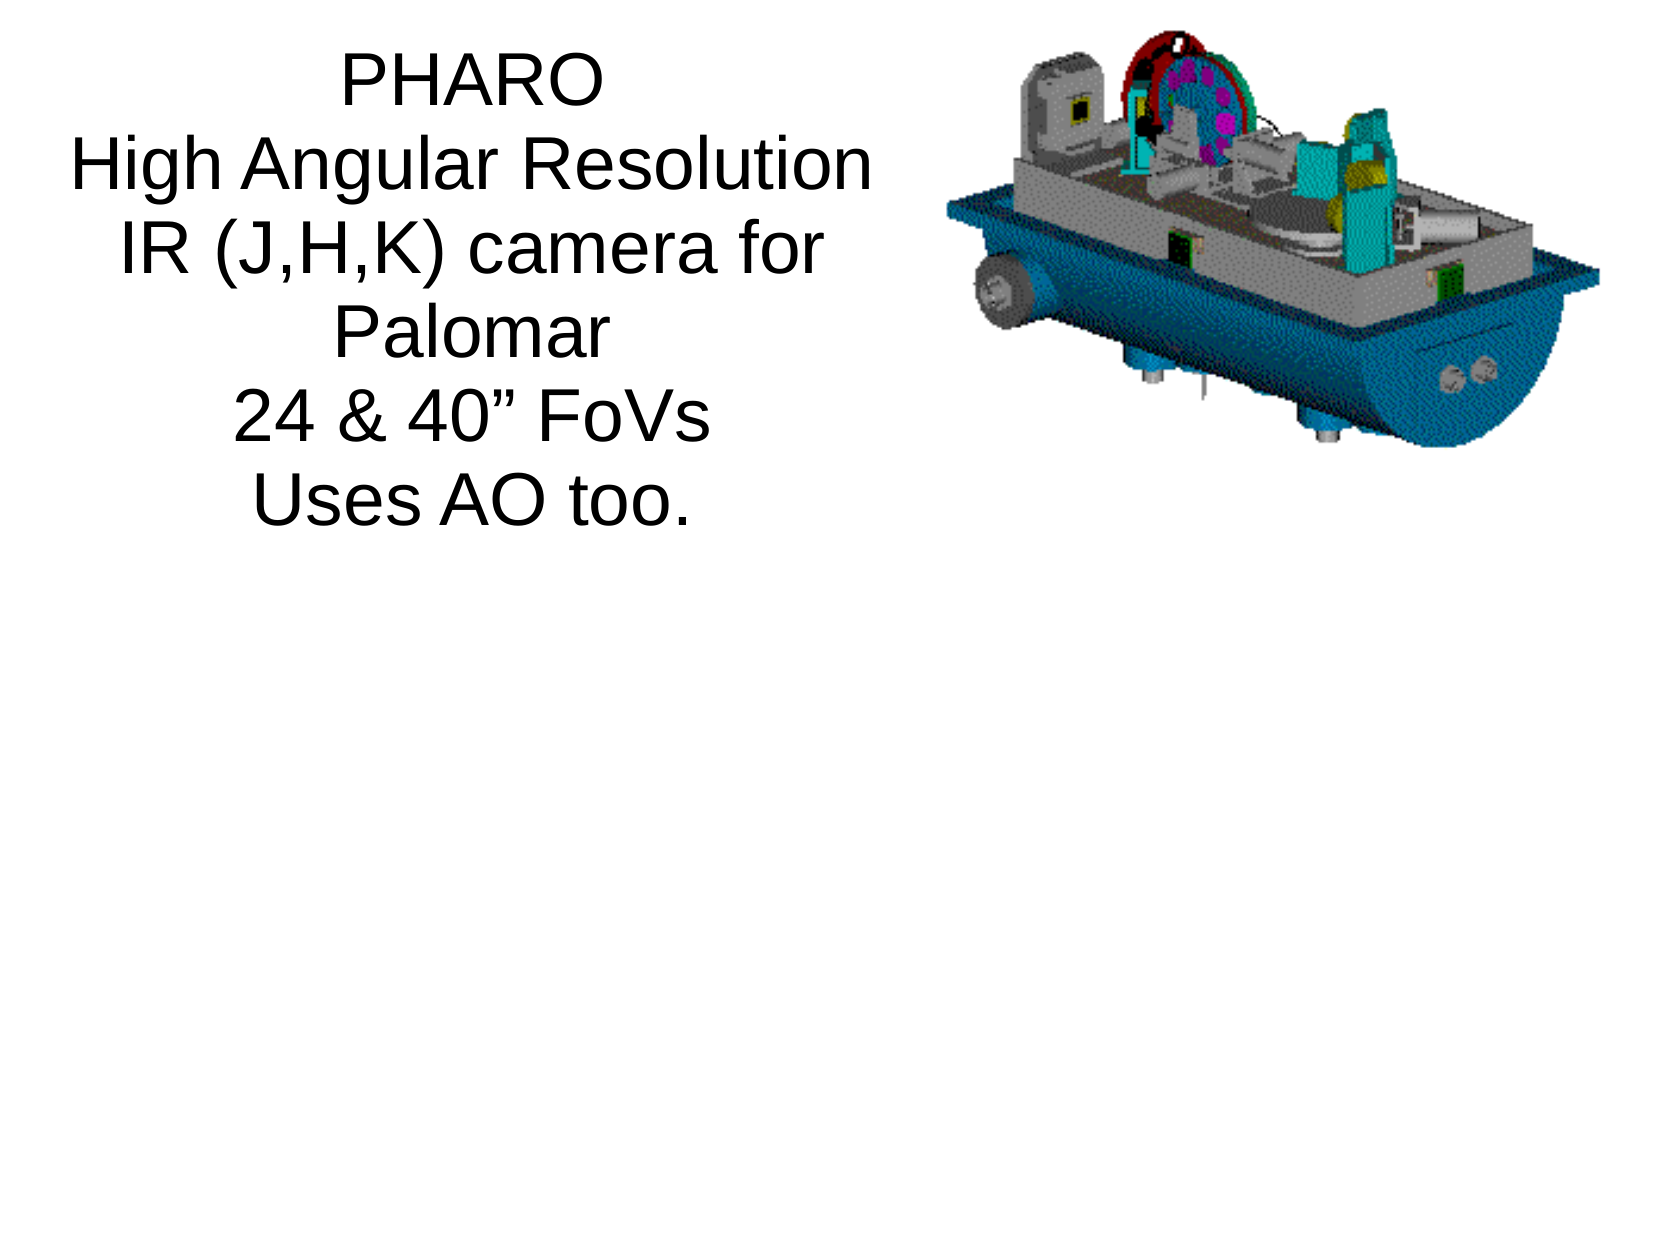

PHARO
High Angular Resolution
IR (J,H,K) camera for Palomar
24 & 40” FoVs
Uses AO too.